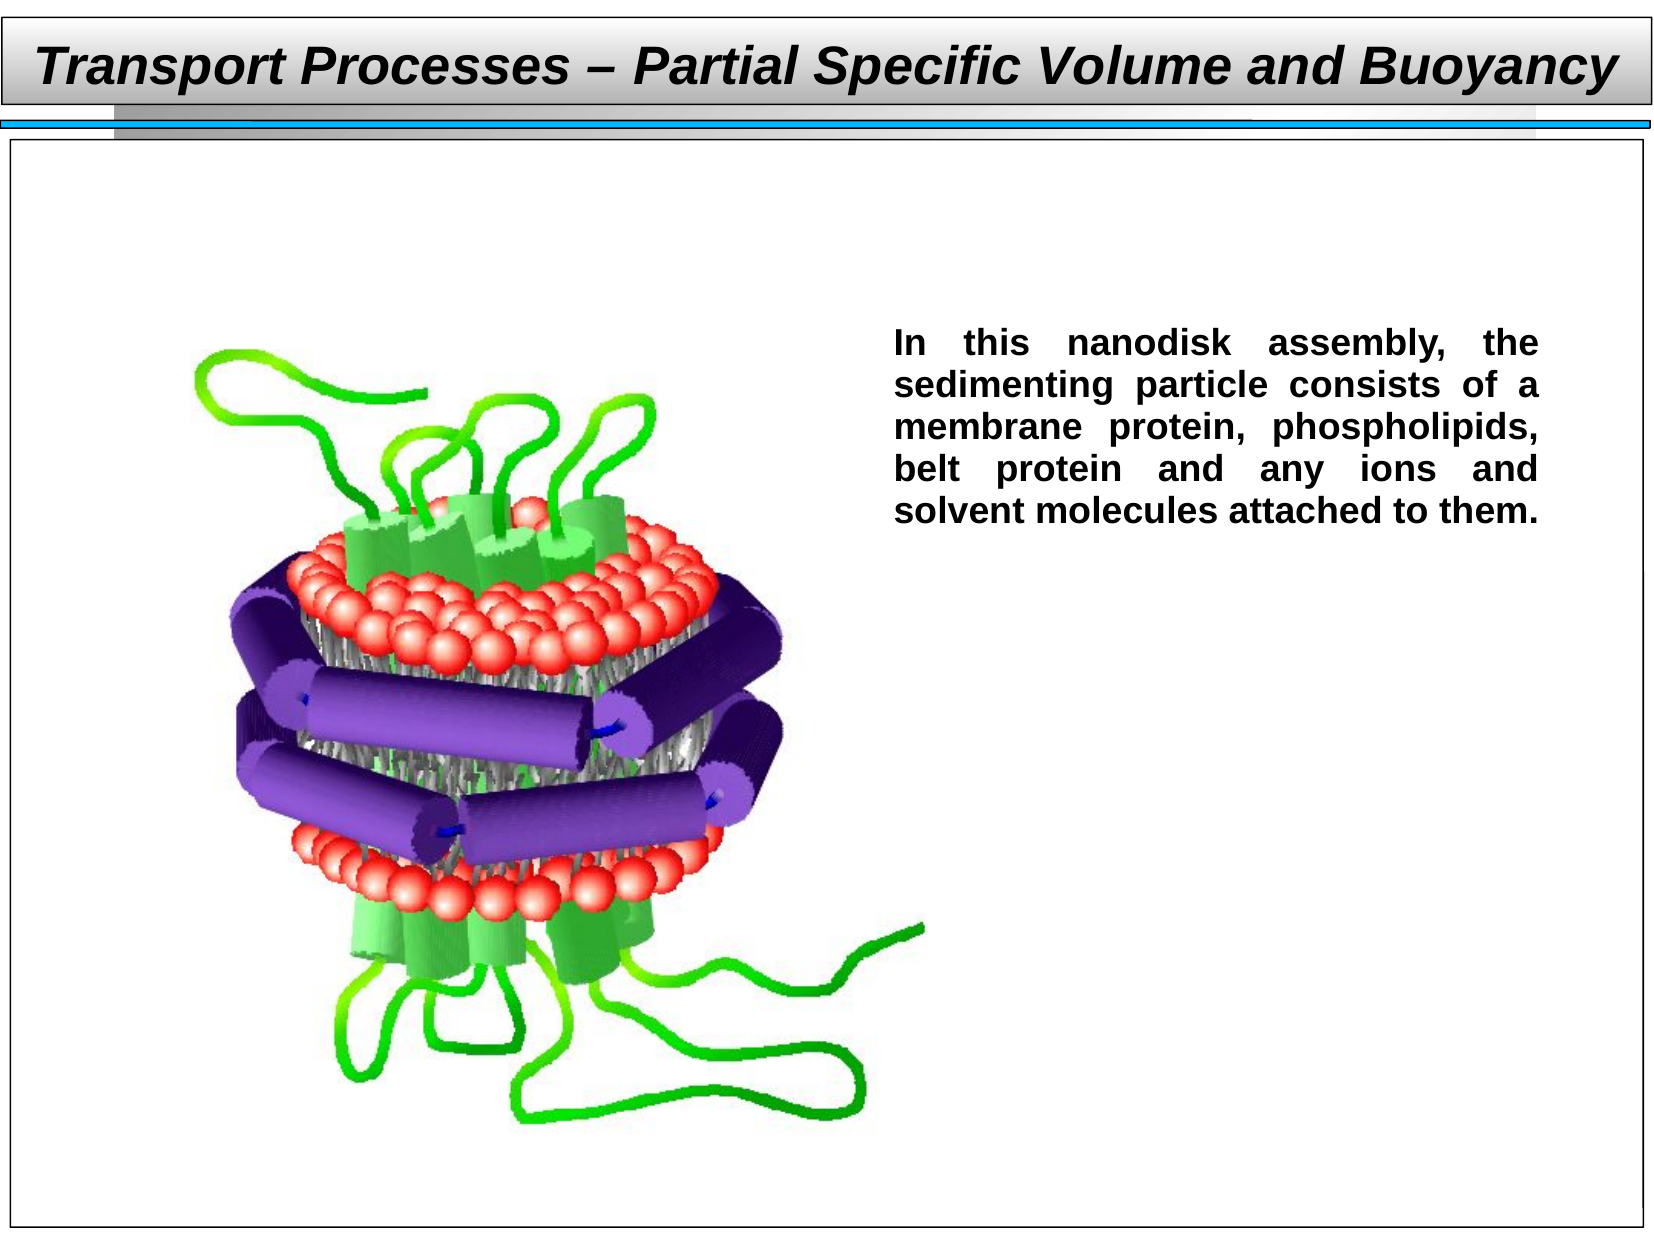

Transport Processes – Partial Specific Volume and Buoyancy
In this nanodisk assembly, the sedimenting particle consists of a membrane protein, phospholipids, belt protein and any ions and solvent molecules attached to them.